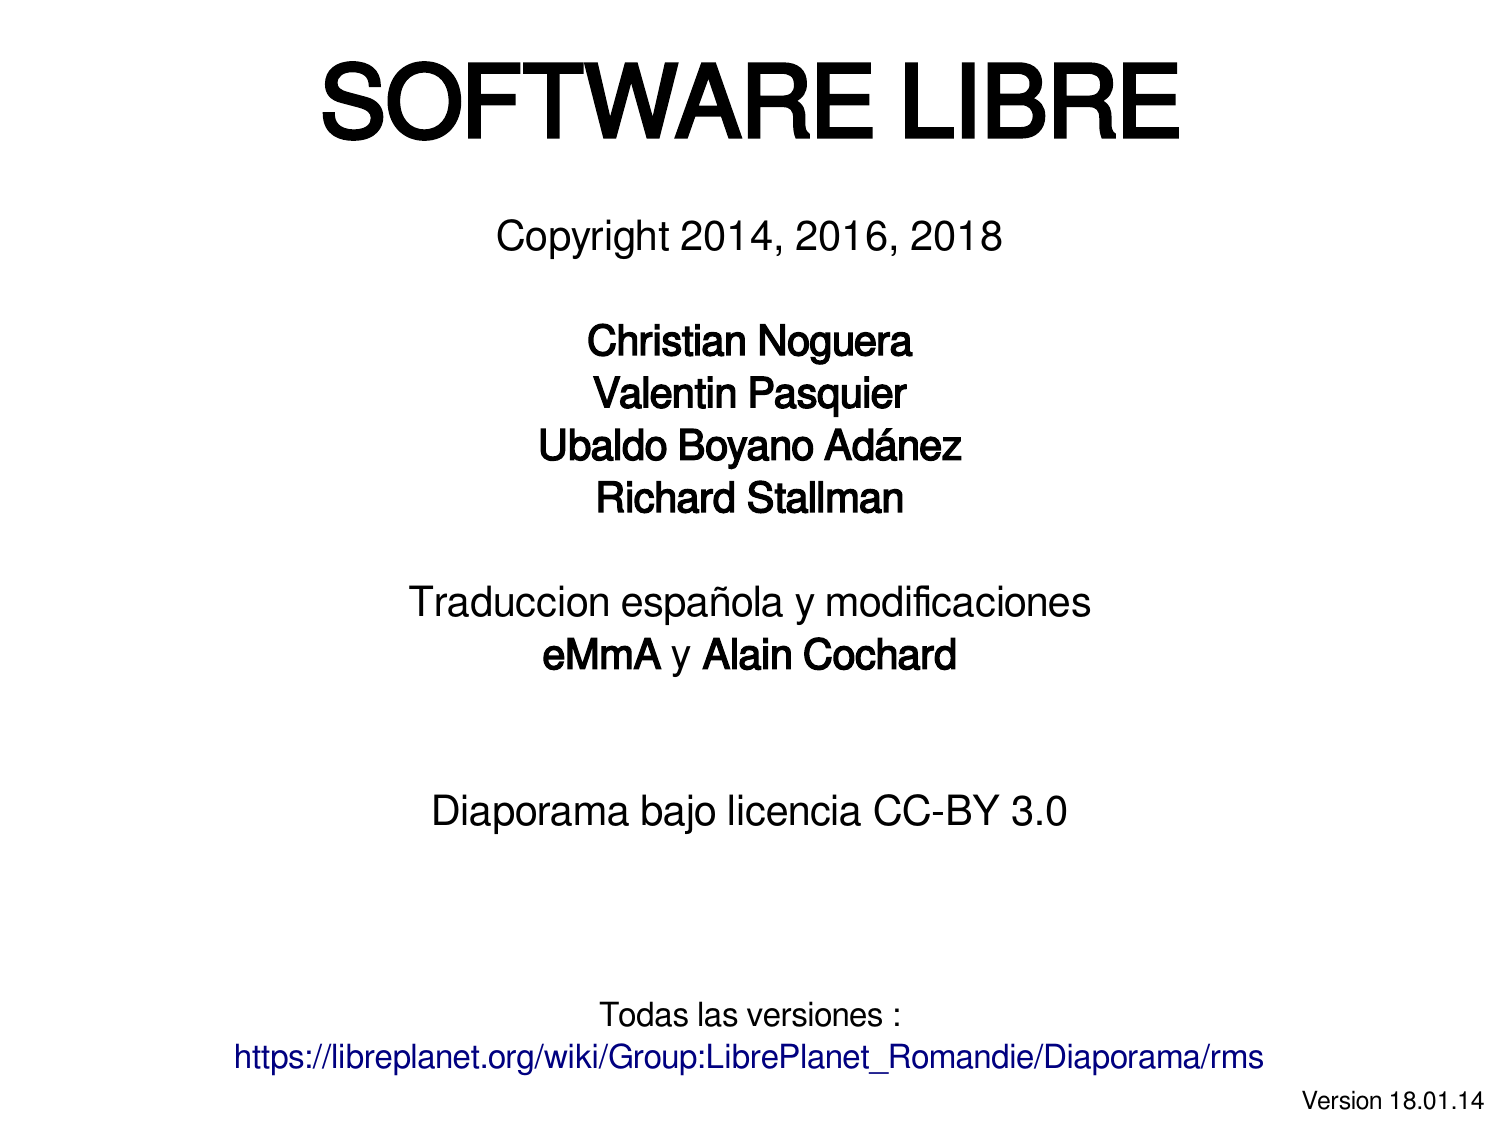

SOFTWARE LIBRE
Copyright 2014, 2016, 2018
Christian Noguera
Valentin Pasquier
Ubaldo Boyano Adánez
Richard Stallman
Traduccion española y modificaciones
eMmA y Alain Cochard
Diaporama bajo licencia CC-BY 3.0
Todas las versiones :
https://libreplanet.org/wiki/Group:LibrePlanet_Romandie/Diaporama/rms
Version 18.01.14